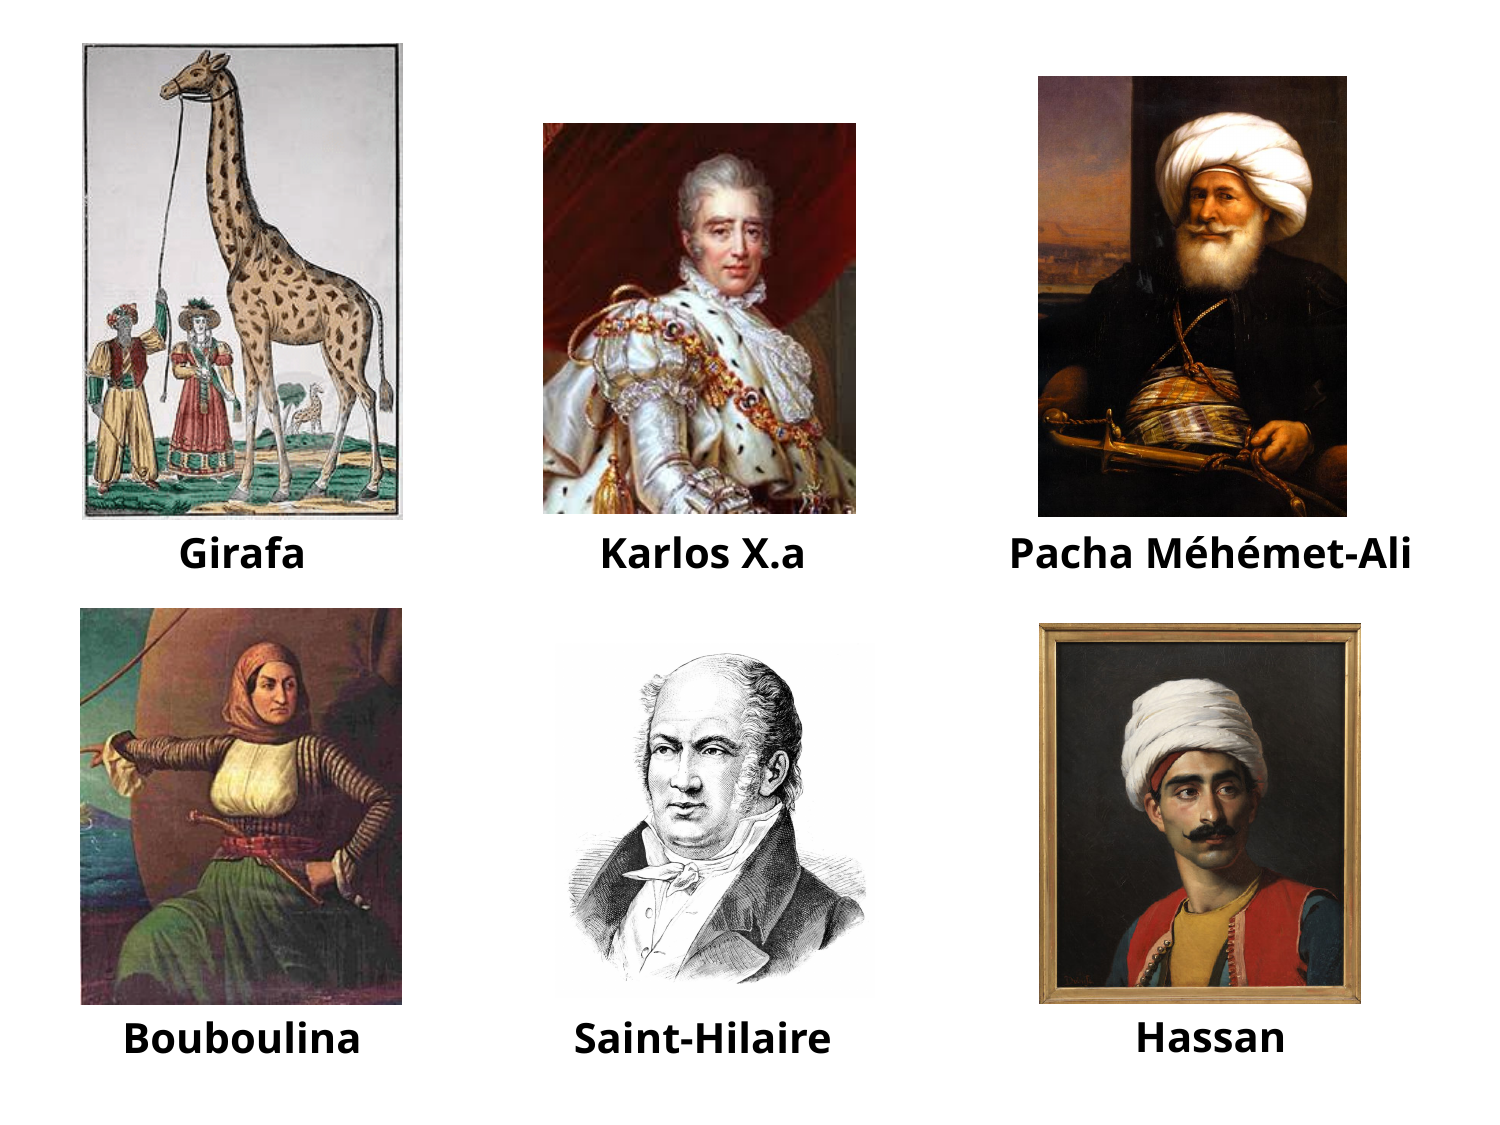

Pacha Méhémet-Ali
Girafa
Karlos X.a
Hassan
Bouboulina
Saint-Hilaire